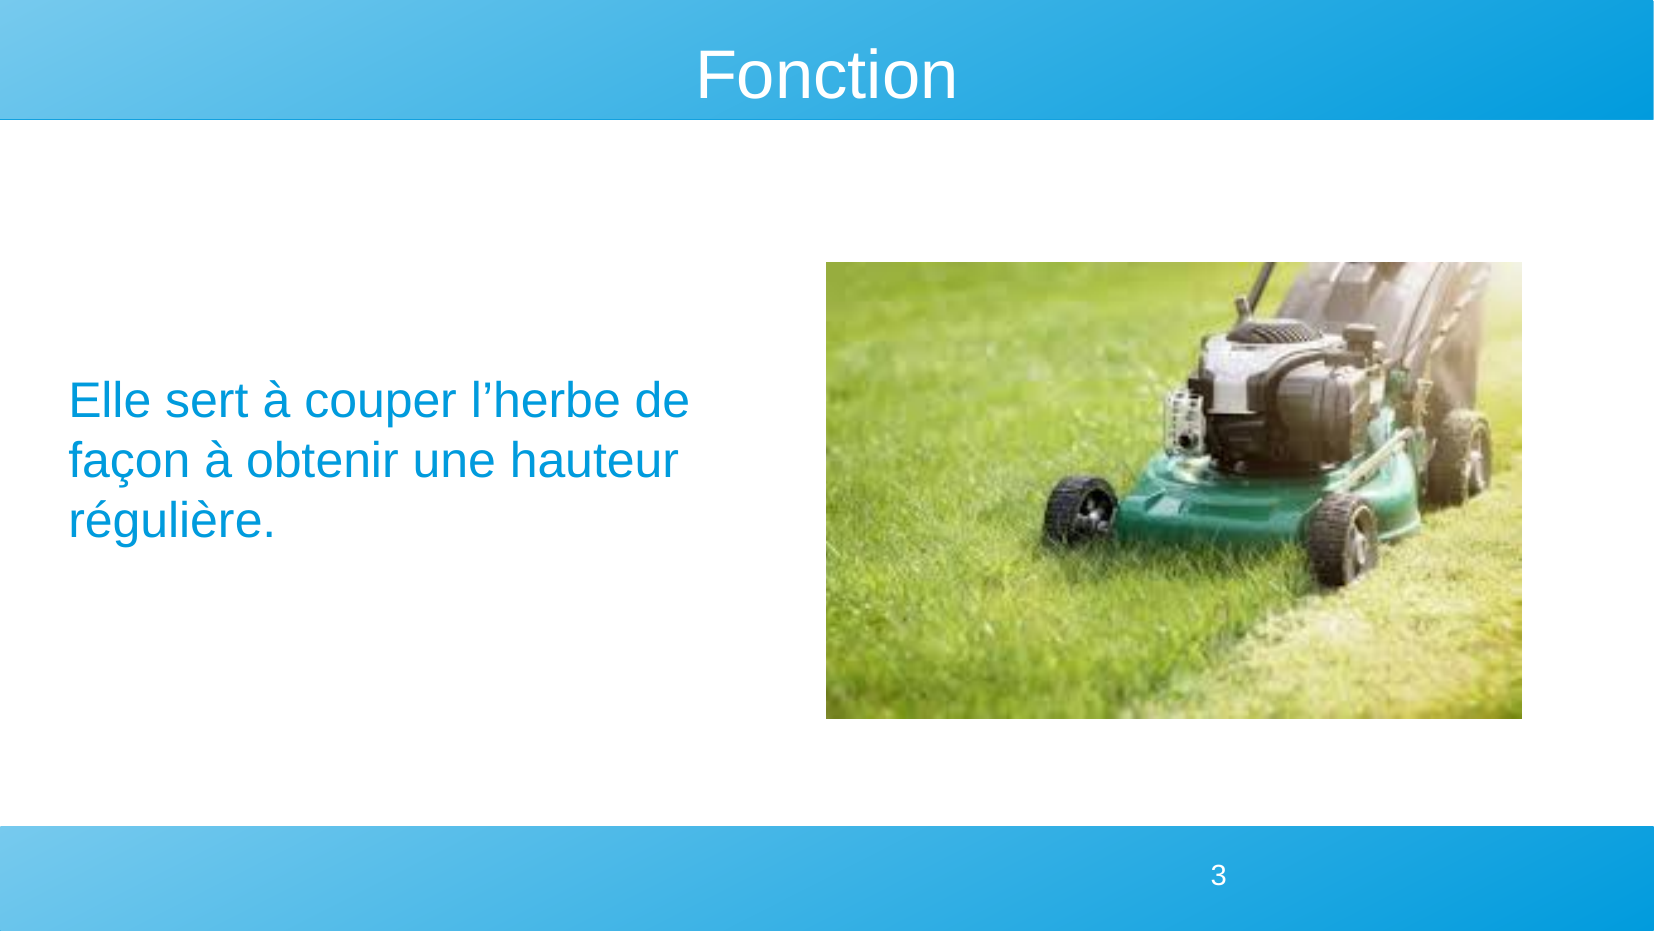

# Fonction
Elle sert à couper l’herbe de façon à obtenir une hauteur régulière.